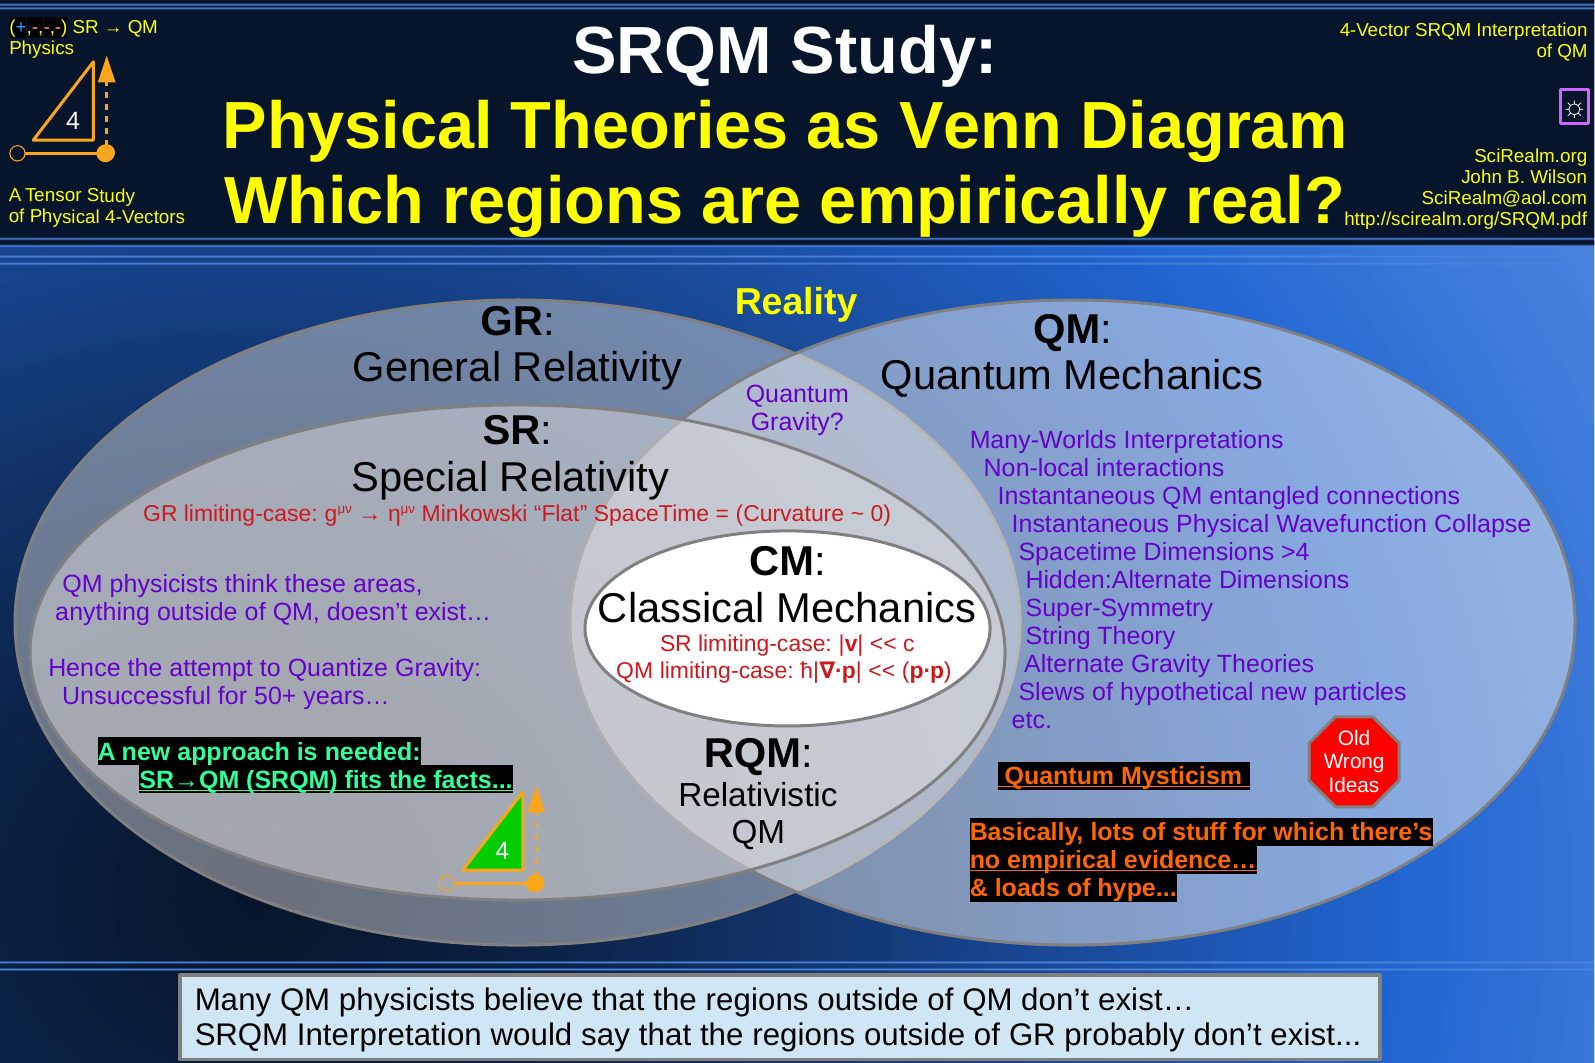

(+,-,-,-) SR → QM
Physics
A Tensor Study
of Physical 4-Vectors
4-Vector SRQM Interpretation
of QM
SciRealm.org
John B. Wilson
SciRealm@aol.com
http://scirealm.org/SRQM.pdf
# SRQM Study: Physical Theories as Venn Diagram Which regions are empirically real?
4
☼
Reality
GR:
General Relativity
QM:
Quantum Mechanics
Quantum
Gravity?
SR:
Special Relativity
GR limiting-case: gμν → ημν Minkowski “Flat” SpaceTime = (Curvature ~ 0)
Many-Worlds Interpretations
 Non-local interactions
 Instantaneous QM entangled connections
 Instantaneous Physical Wavefunction Collapse
 Spacetime Dimensions >4
 Hidden:Alternate Dimensions
 Super-Symmetry
 String Theory
 Alternate Gravity Theories
 Slews of hypothetical new particles
 etc.
 Quantum Mysticism
Basically, lots of stuff for which there’s
no empirical evidence…
& loads of hype...
CM:
Classical Mechanics
SR limiting-case: |v| << c
QM limiting-case: ħ|∇∙p| << (p∙p)
 QM physicists think these areas,
 anything outside of QM, doesn’t exist…
Hence the attempt to Quantize Gravity:
 Unsuccessful for 50+ years…
 A new approach is needed:
 SR→QM (SRQM) fits the facts...
Old
Wrong
Ideas
RQM:
Relativistic
QM
4
Many QM physicists believe that the regions outside of QM don’t exist…
SRQM Interpretation would say that the regions outside of GR probably don’t exist...